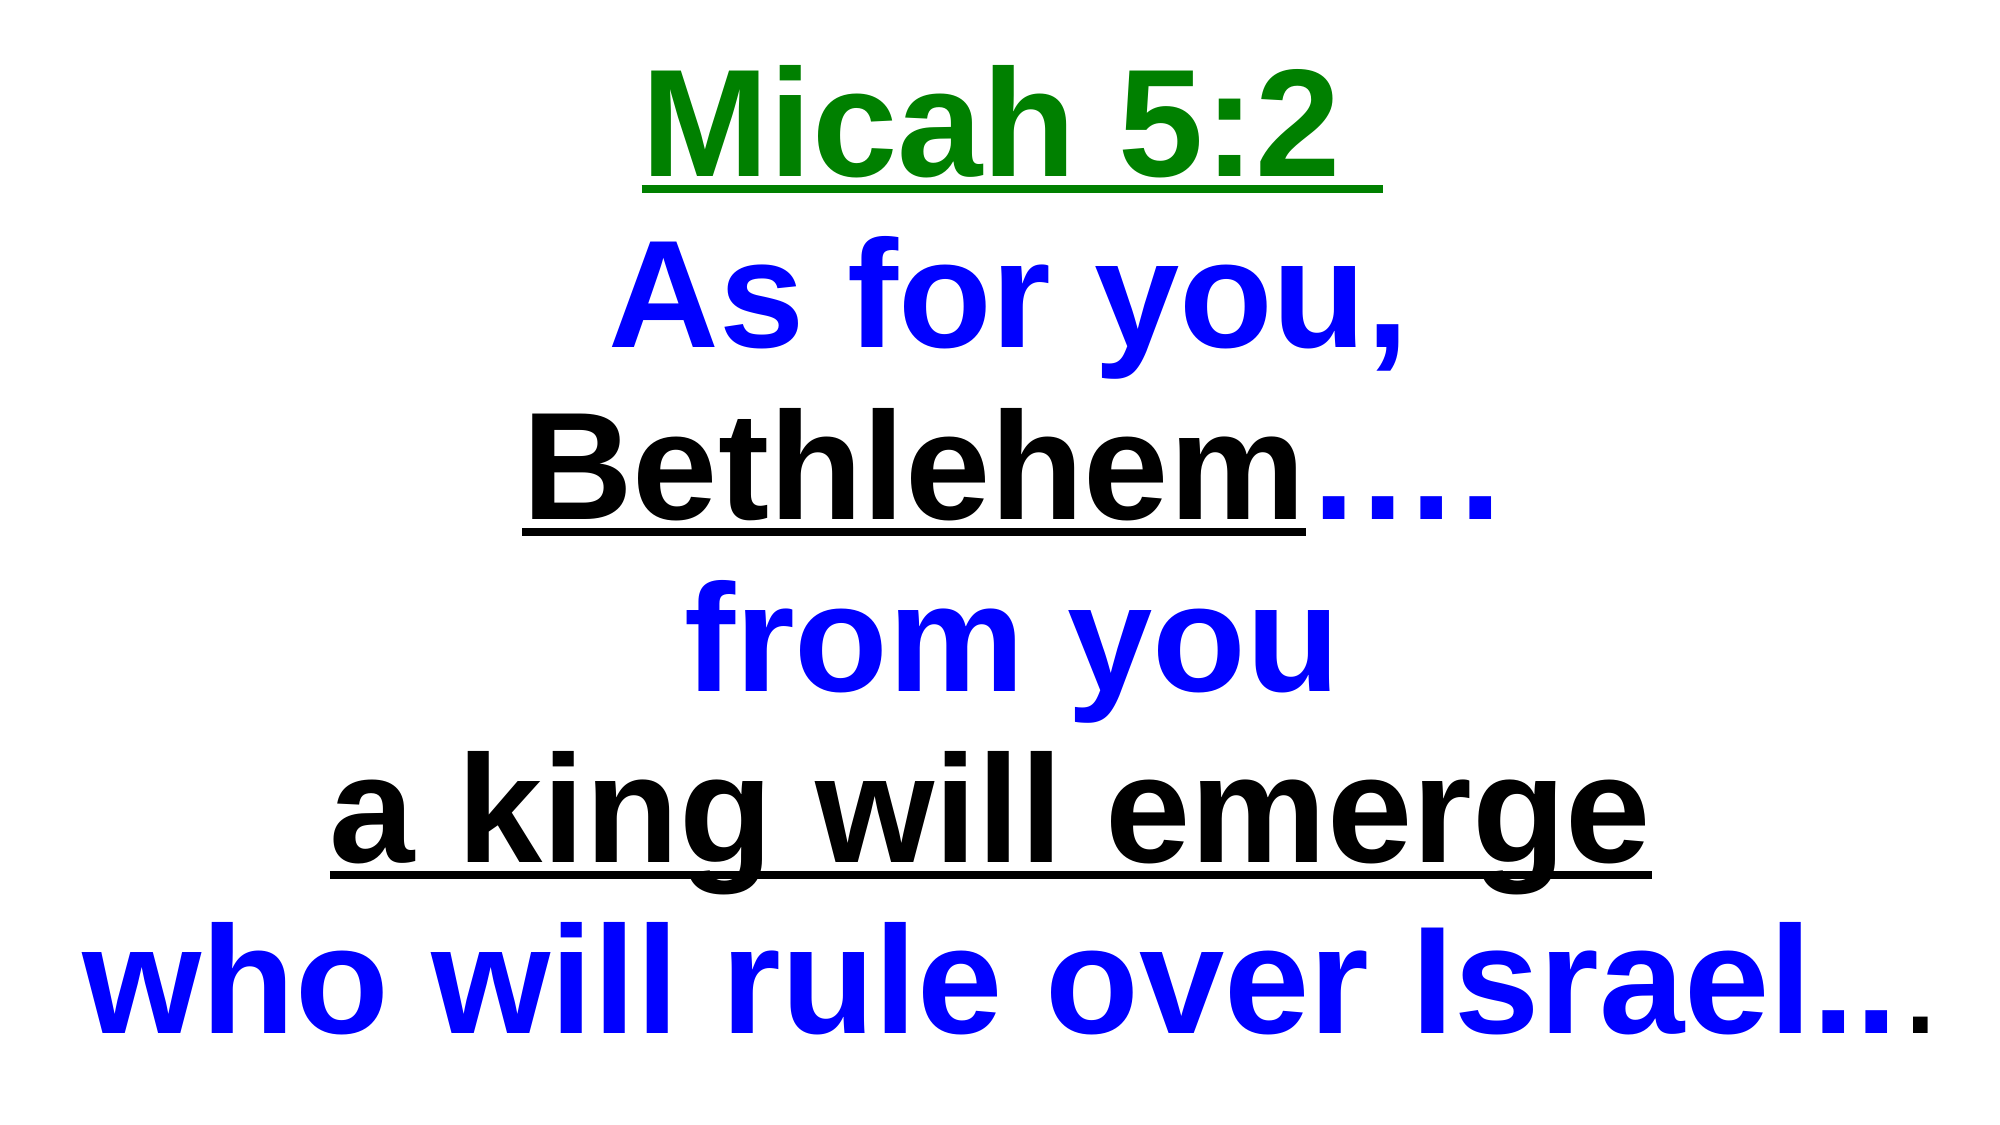

# Micah 5:2  As for you, Bethlehem…. from you a king will emerge who will rule over Israel...